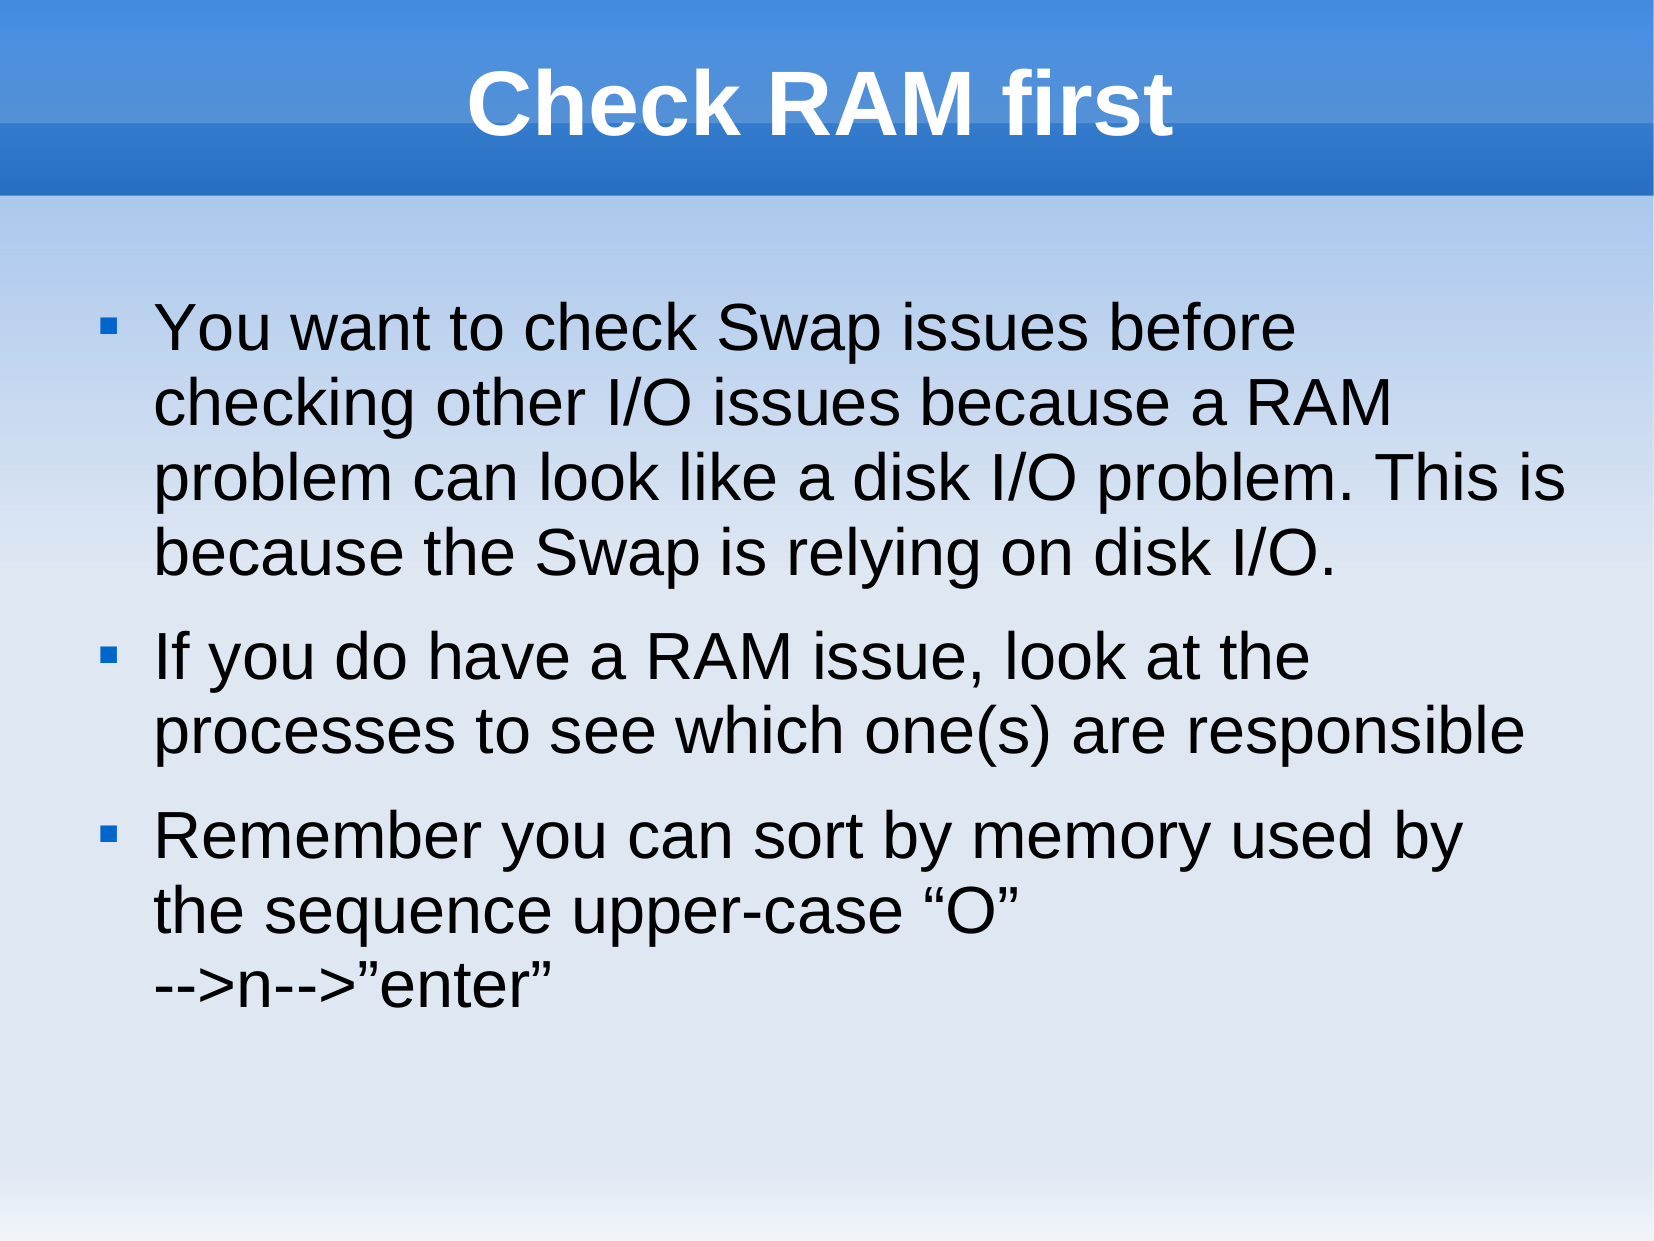

# Check RAM first
You want to check Swap issues before checking other I/O issues because a RAM problem can look like a disk I/O problem. This is because the Swap is relying on disk I/O.
If you do have a RAM issue, look at the processes to see which one(s) are responsible
Remember you can sort by memory used by the sequence upper-case “O”
-->n-->”enter”